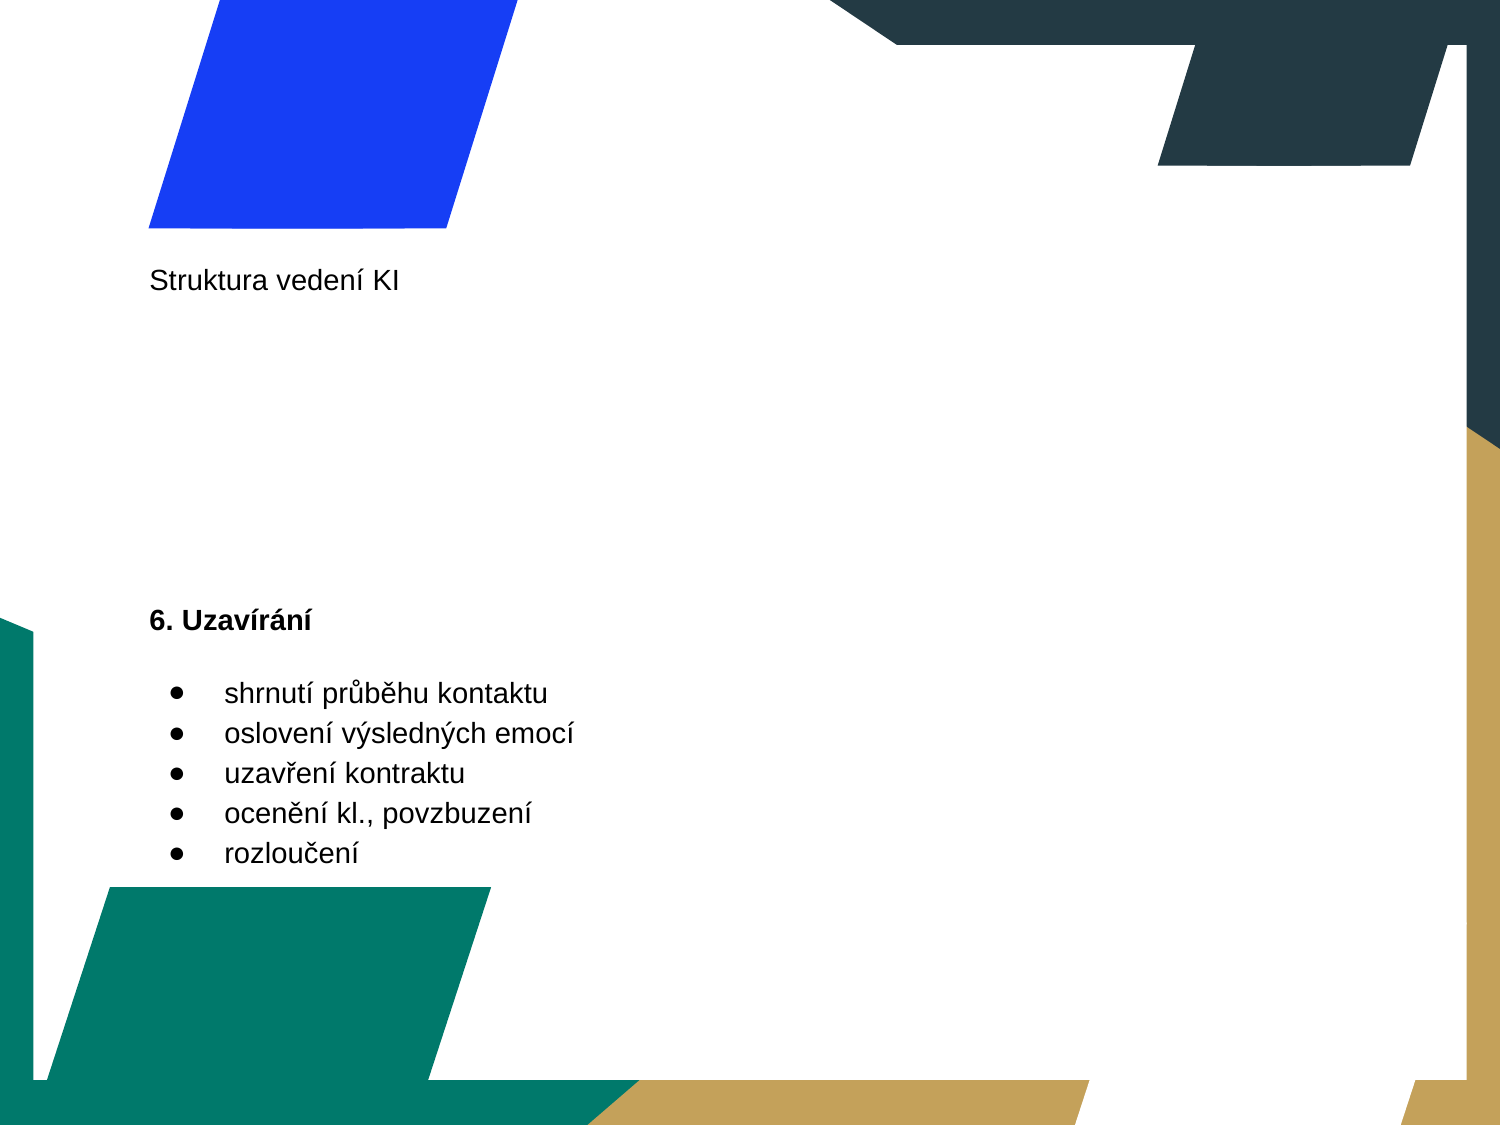

# Struktura vedení KI
6. Uzavírání
shrnutí průběhu kontaktu
oslovení výsledných emocí
uzavření kontraktu
ocenění kl., povzbuzení
rozloučení